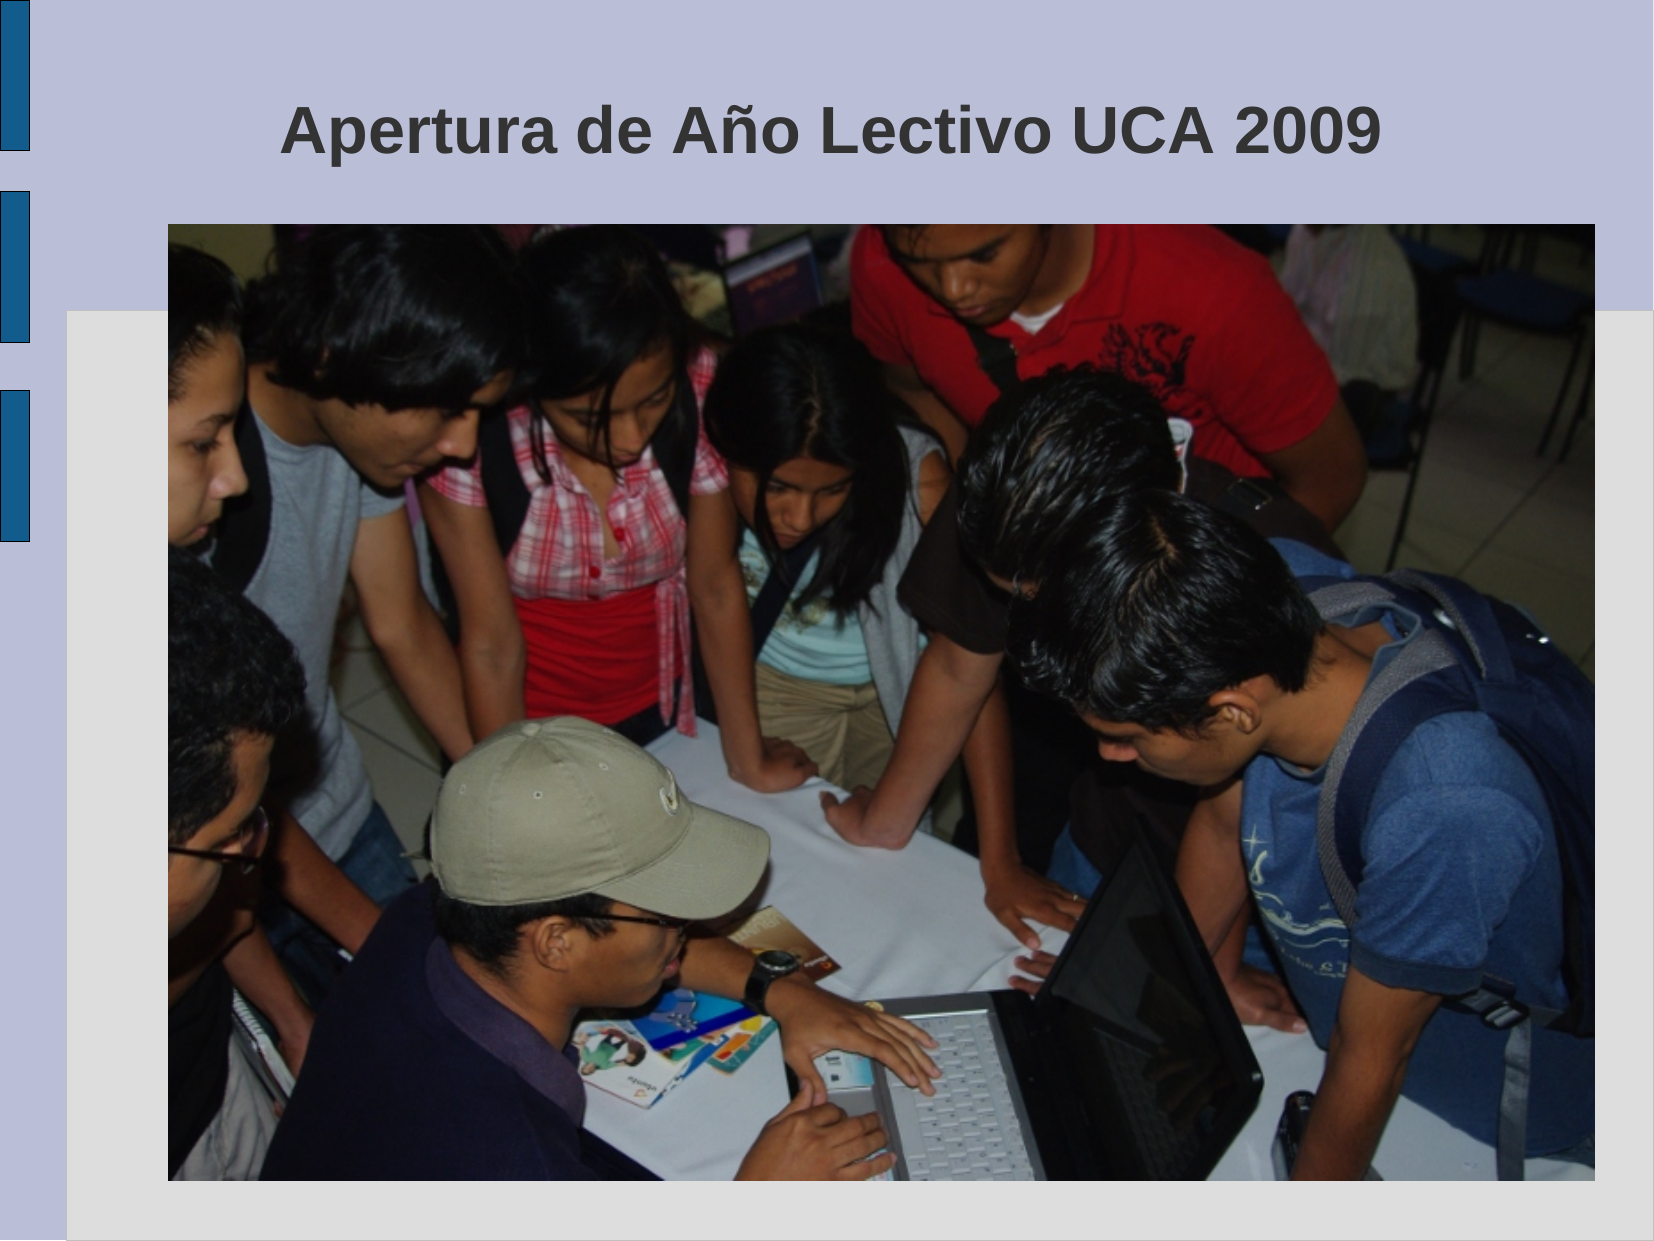

# Apertura de Año Lectivo UCA 2009